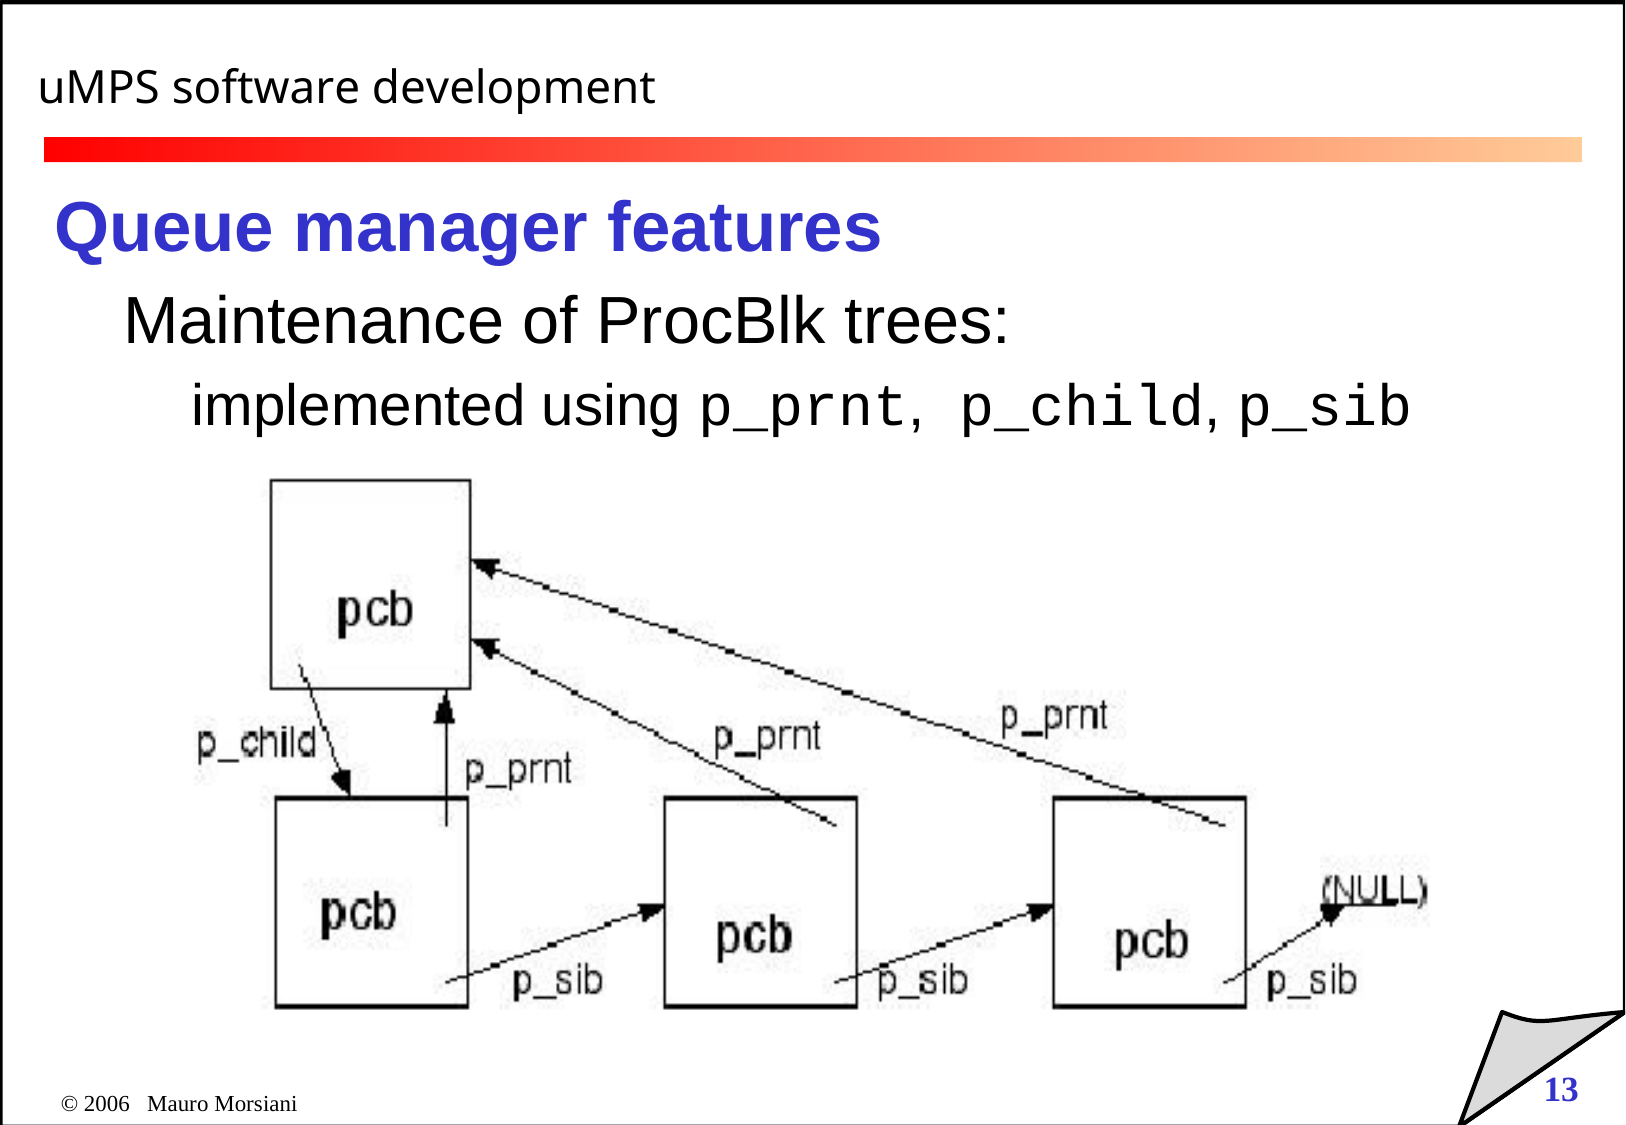

# uMPS software development
Queue manager features
Maintenance of ProcBlk trees:
implemented using p_prnt, p_child, p_sib